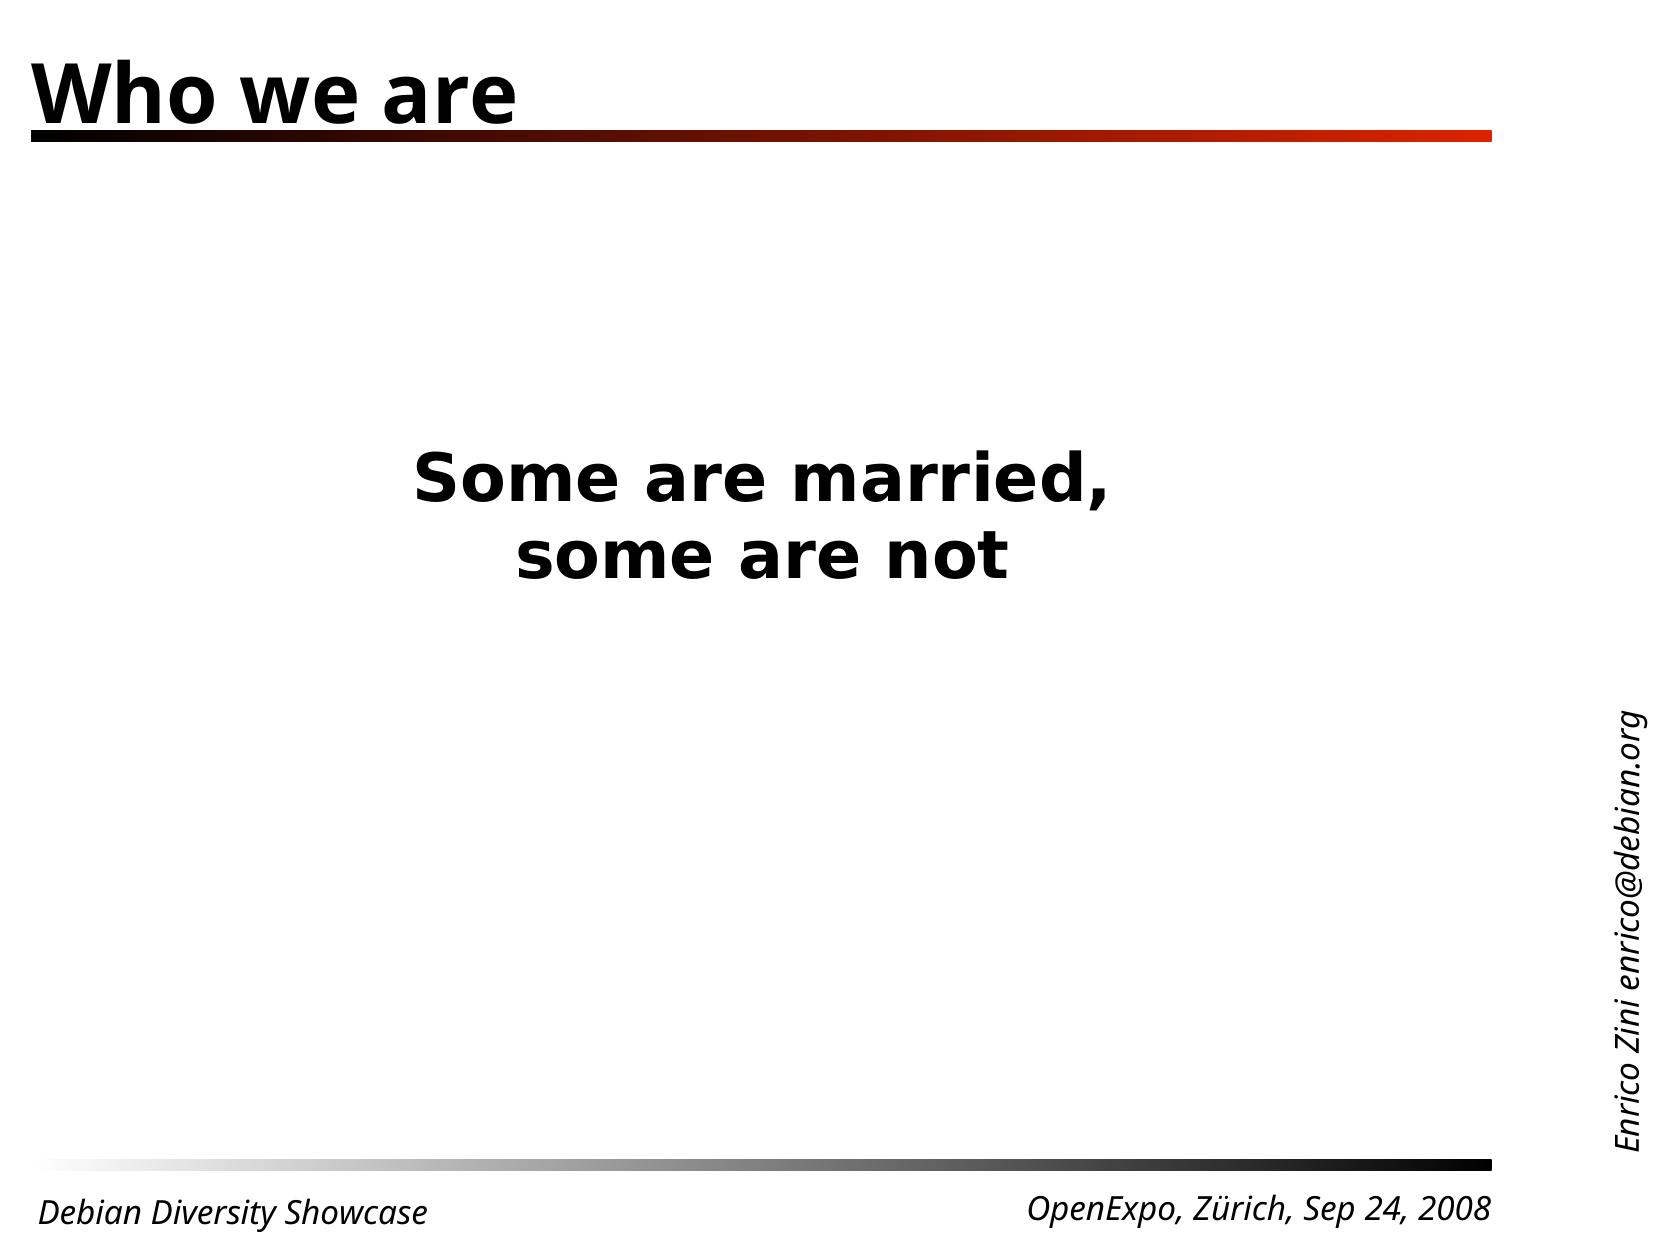

Who we are
Some are married,
some are not